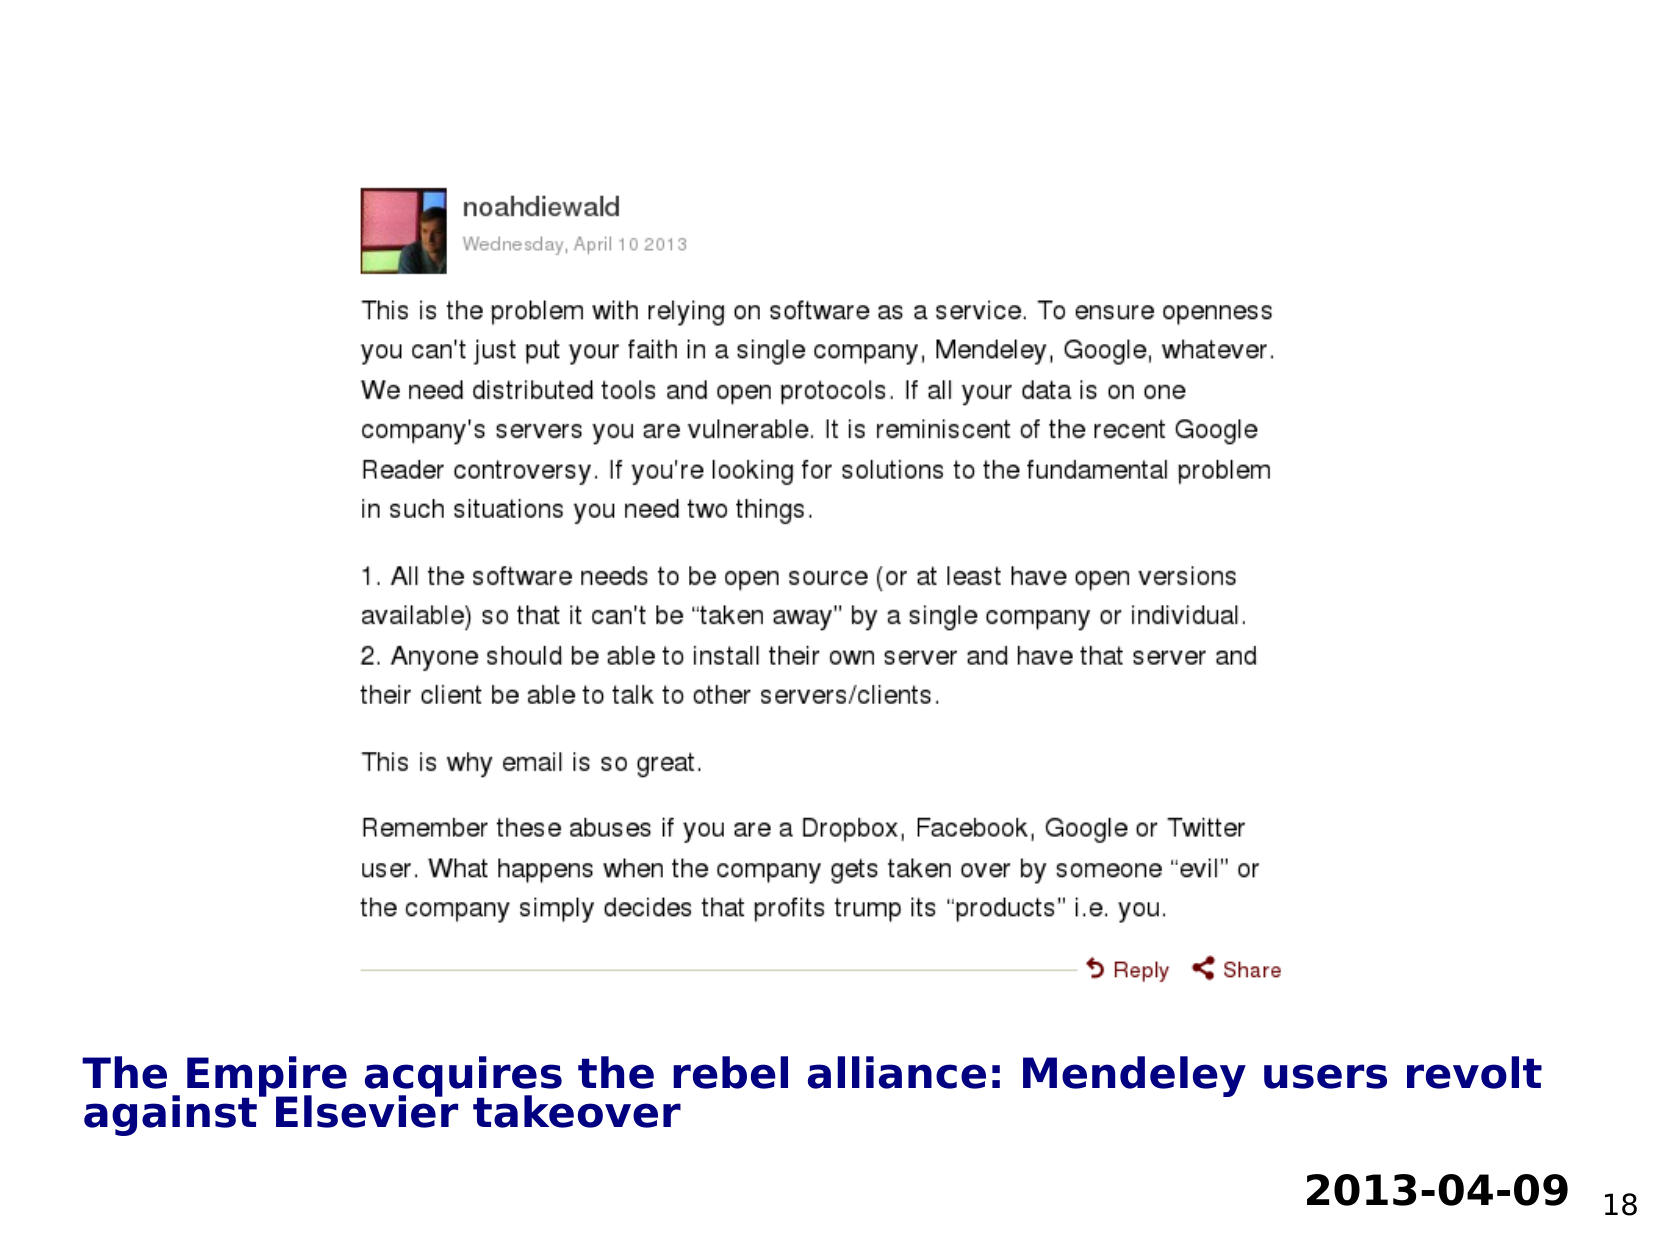

# The Empire acquires the rebel alliance: Mendeley users revolt against Elsevier takeover
2013-04-09